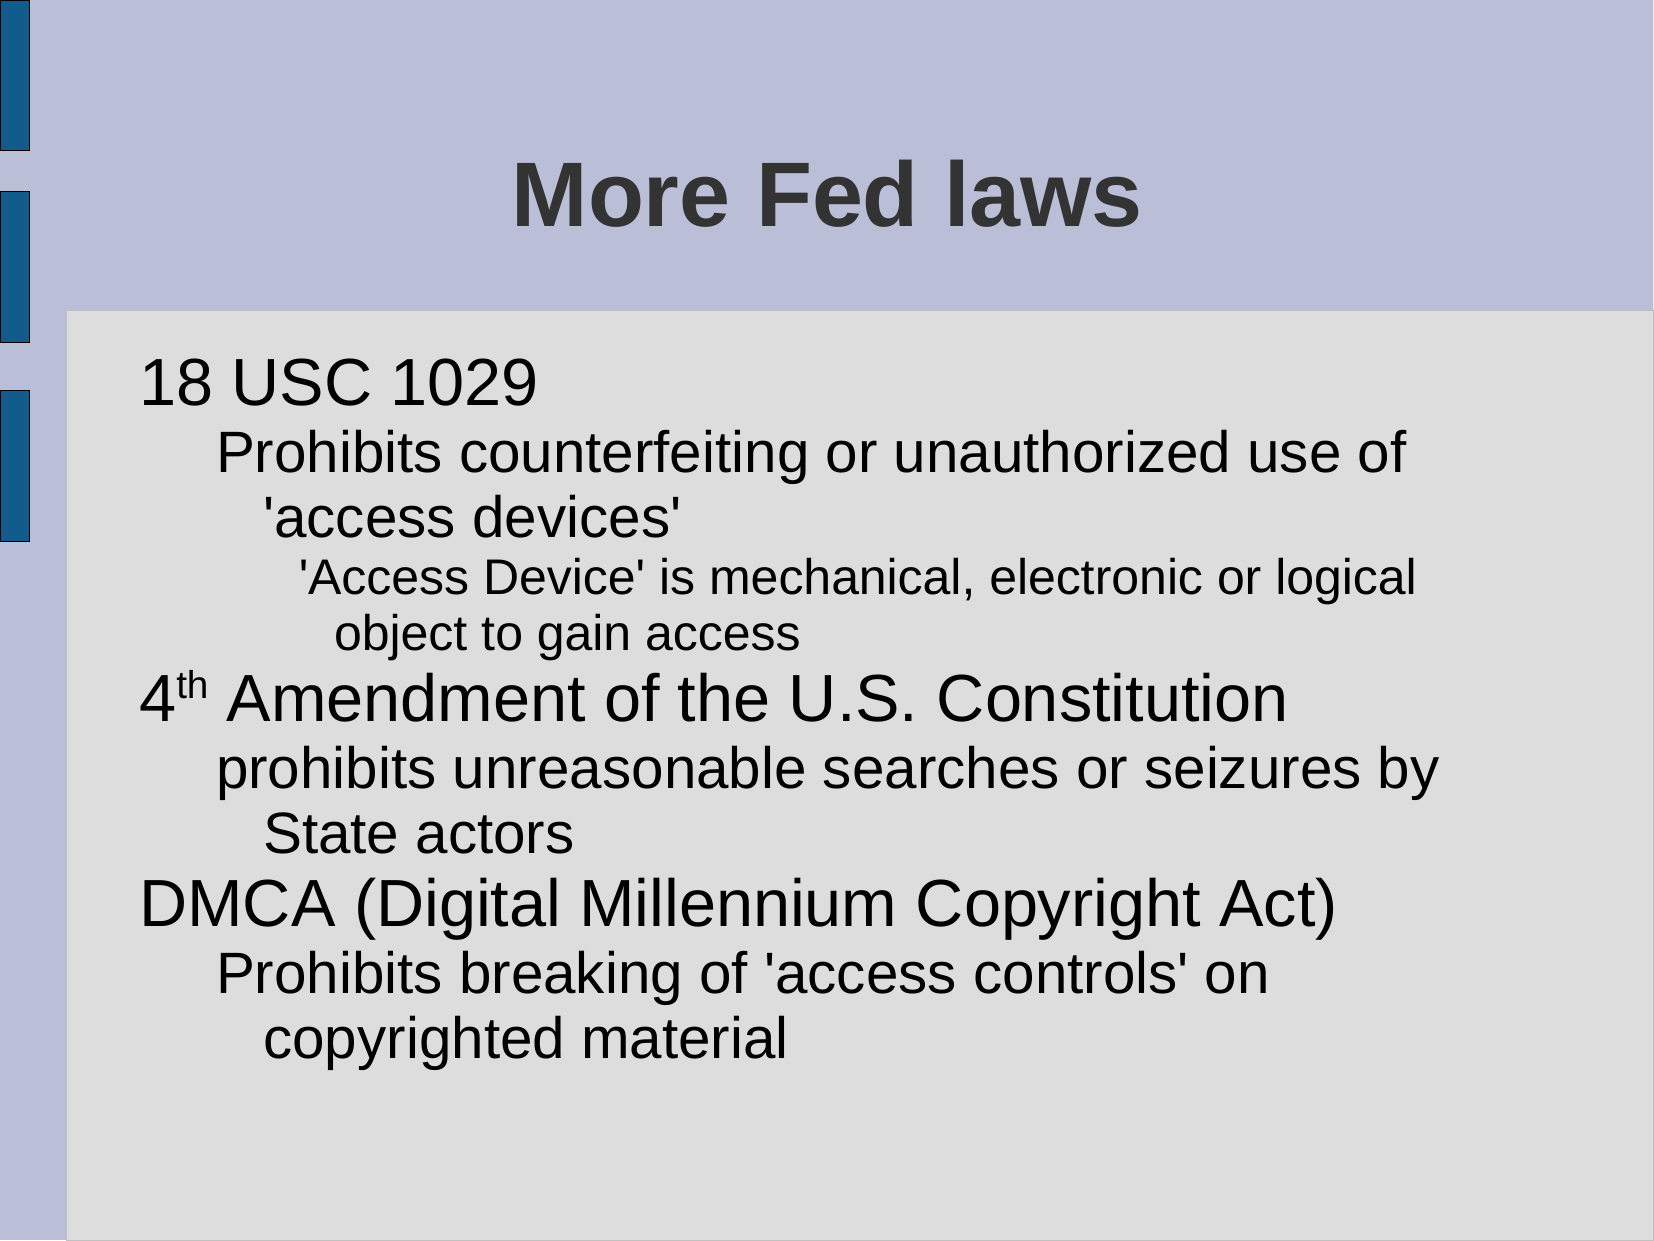

# More Fed laws
18 USC 1029
Prohibits counterfeiting or unauthorized use of 'access devices'
'Access Device' is mechanical, electronic or logical object to gain access
4th Amendment of the U.S. Constitution
prohibits unreasonable searches or seizures by State actors
DMCA (Digital Millennium Copyright Act)
Prohibits breaking of 'access controls' on copyrighted material